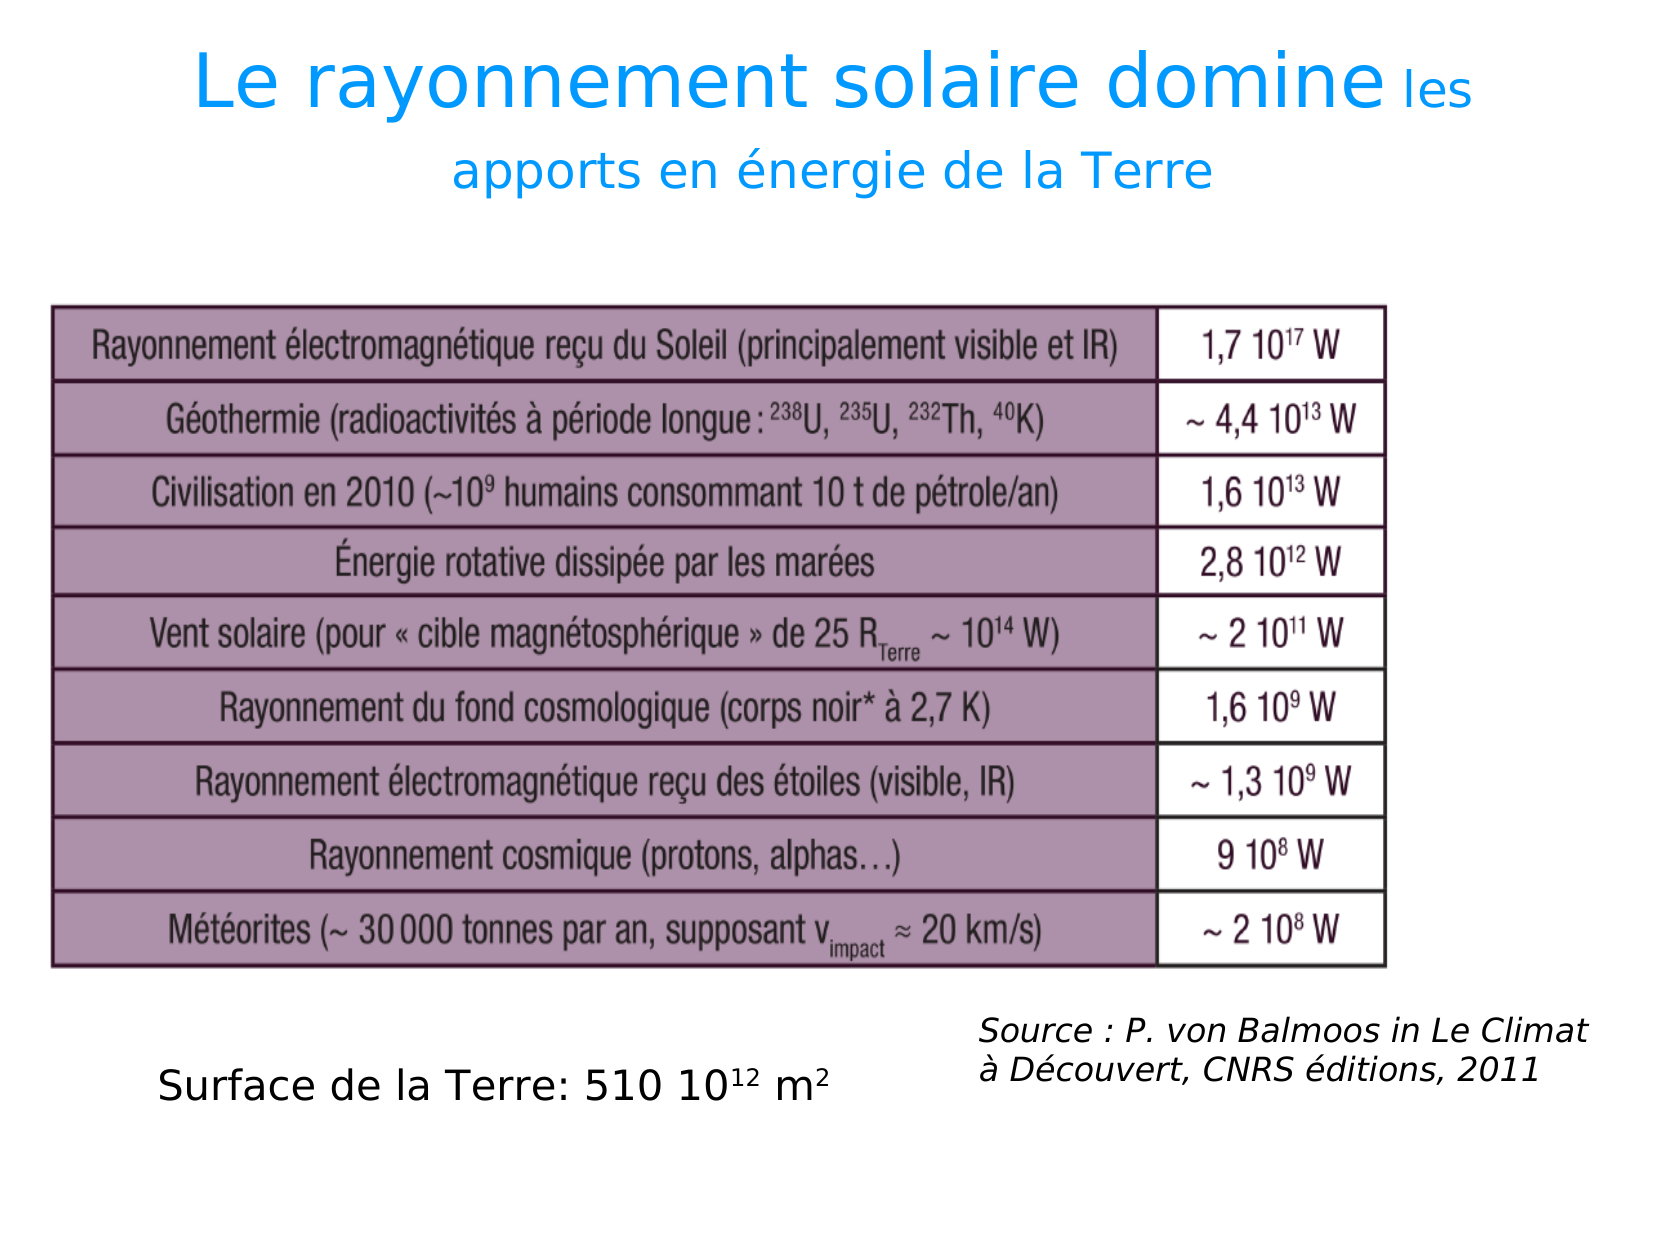

Le rayonnement solaire domine les apports en énergie de la Terre
Source : P. von Balmoos in Le Climat à Découvert, CNRS éditions, 2011
Surface de la Terre: 510 1012 m2